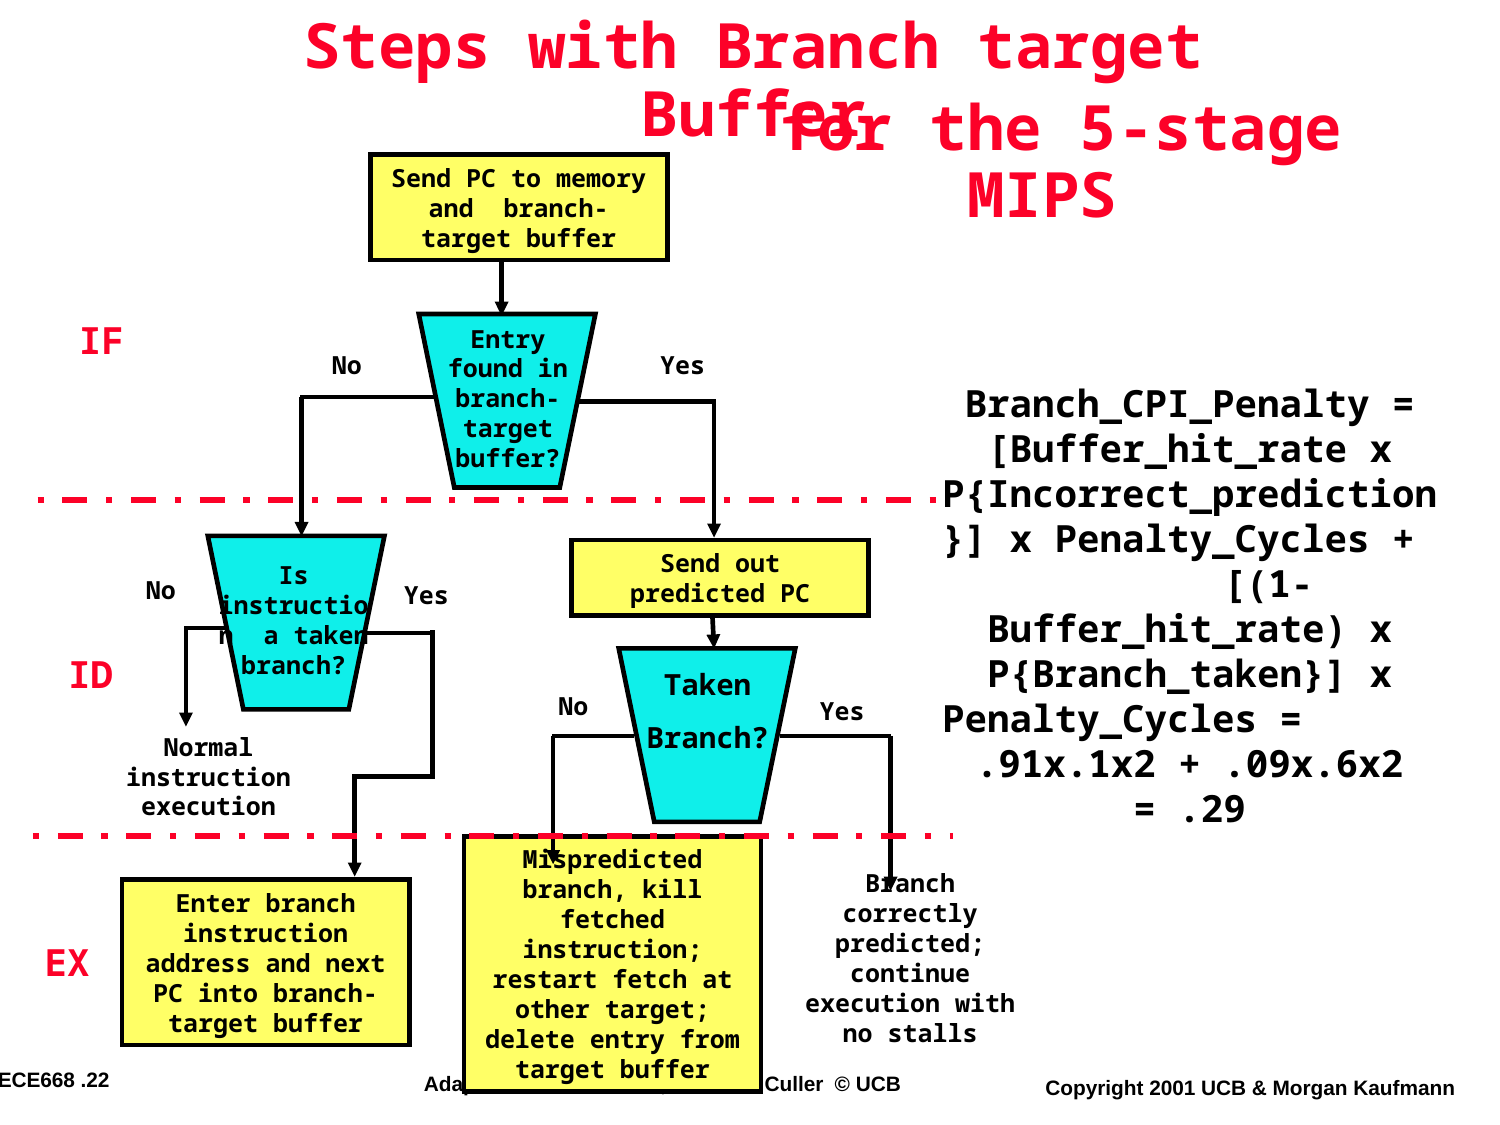

# Steps with Branch target Buffer
for the 5-stage MIPS
Send PC to memory and branch-target buffer
IF
Entry found in branch-target buffer?
No
Yes
Branch_CPI_Penalty = [Buffer_hit_rate x P{Incorrect_prediction}] x Penalty_Cycles + [(1-Buffer_hit_rate) x P{Branch_taken}] x Penalty_Cycles = .91x.1x2 + .09x.6x2 = .29
Send out predicted PC
Is instruction a taken branch?
No
Yes
ID
Taken
Branch?
No
Yes
Normal instruction execution
Mispredicted branch, kill fetched instruction; restart fetch at other target; delete entry from target buffer
Branch correctly predicted; continue execution with no stalls
Enter branch instruction address and next PC into branch-target buffer
EX